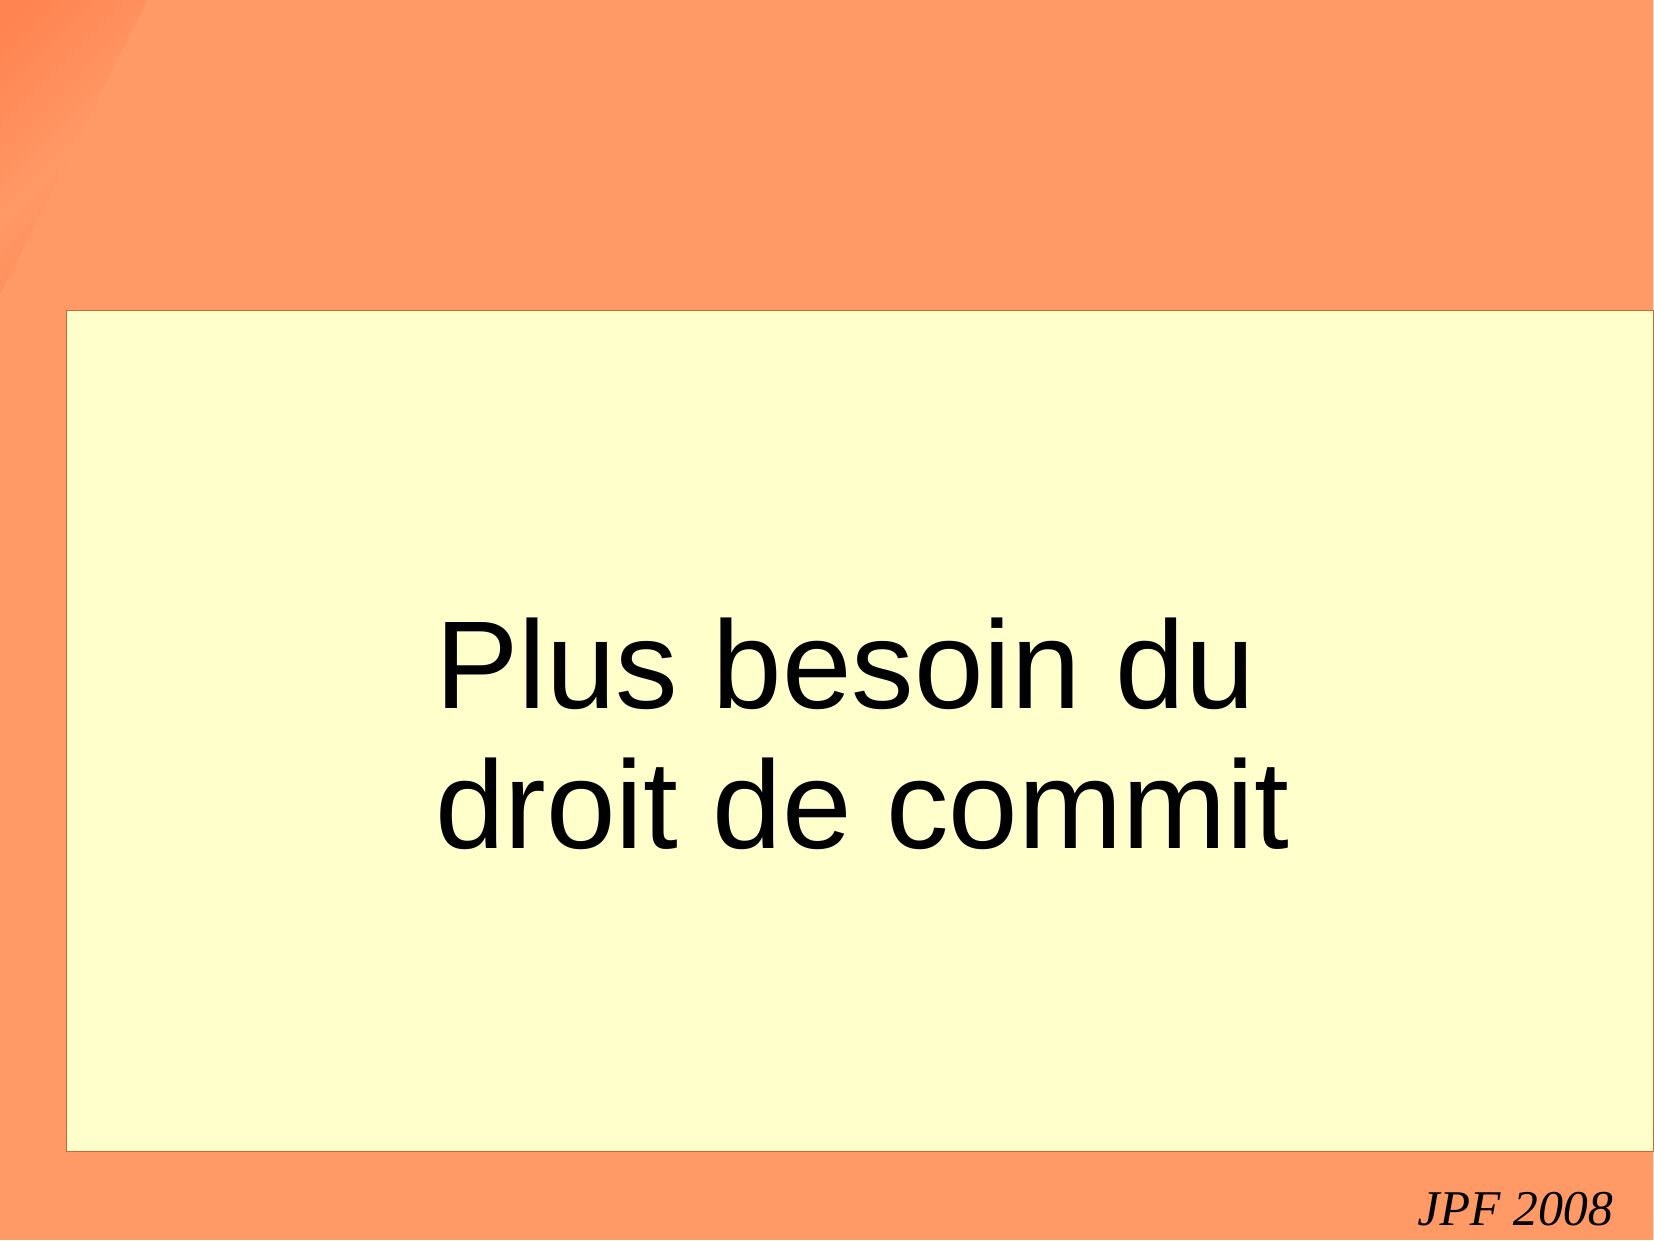

# Plus besoin du
 droit de commit